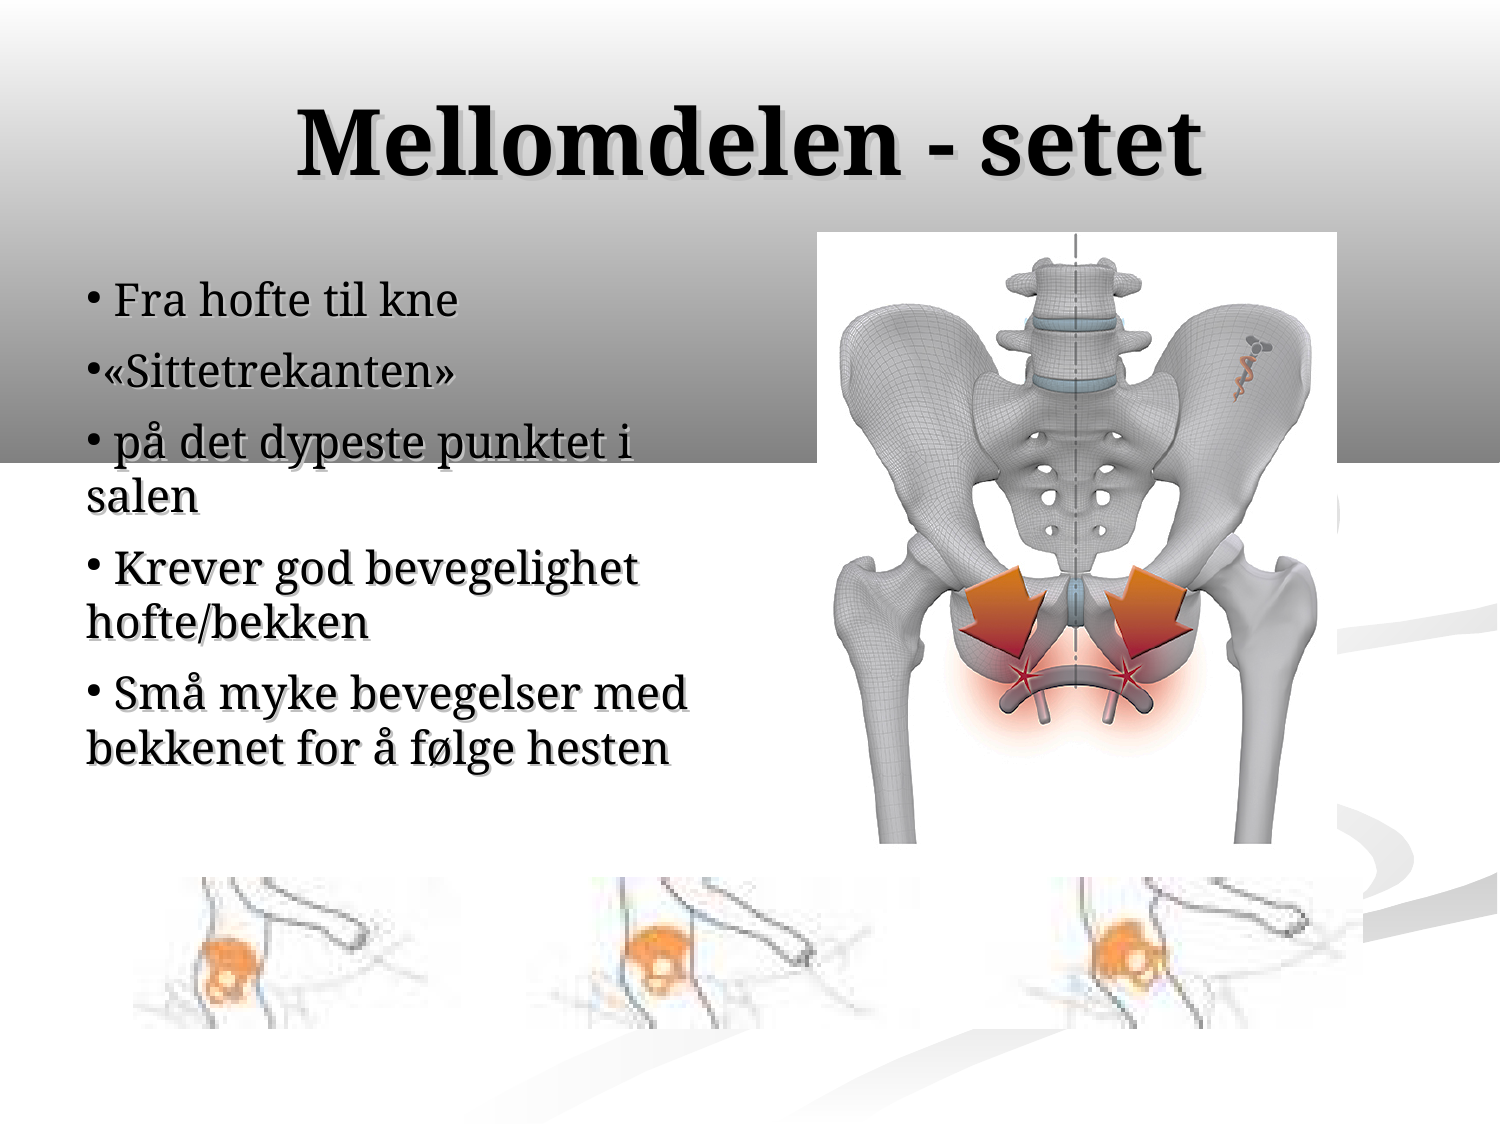

# Mellomdelen - setet
 Fra hofte til kne
«Sittetrekanten»
 på det dypeste punktet i salen
 Krever god bevegelighet hofte/bekken
 Små myke bevegelser med bekkenet for å følge hesten